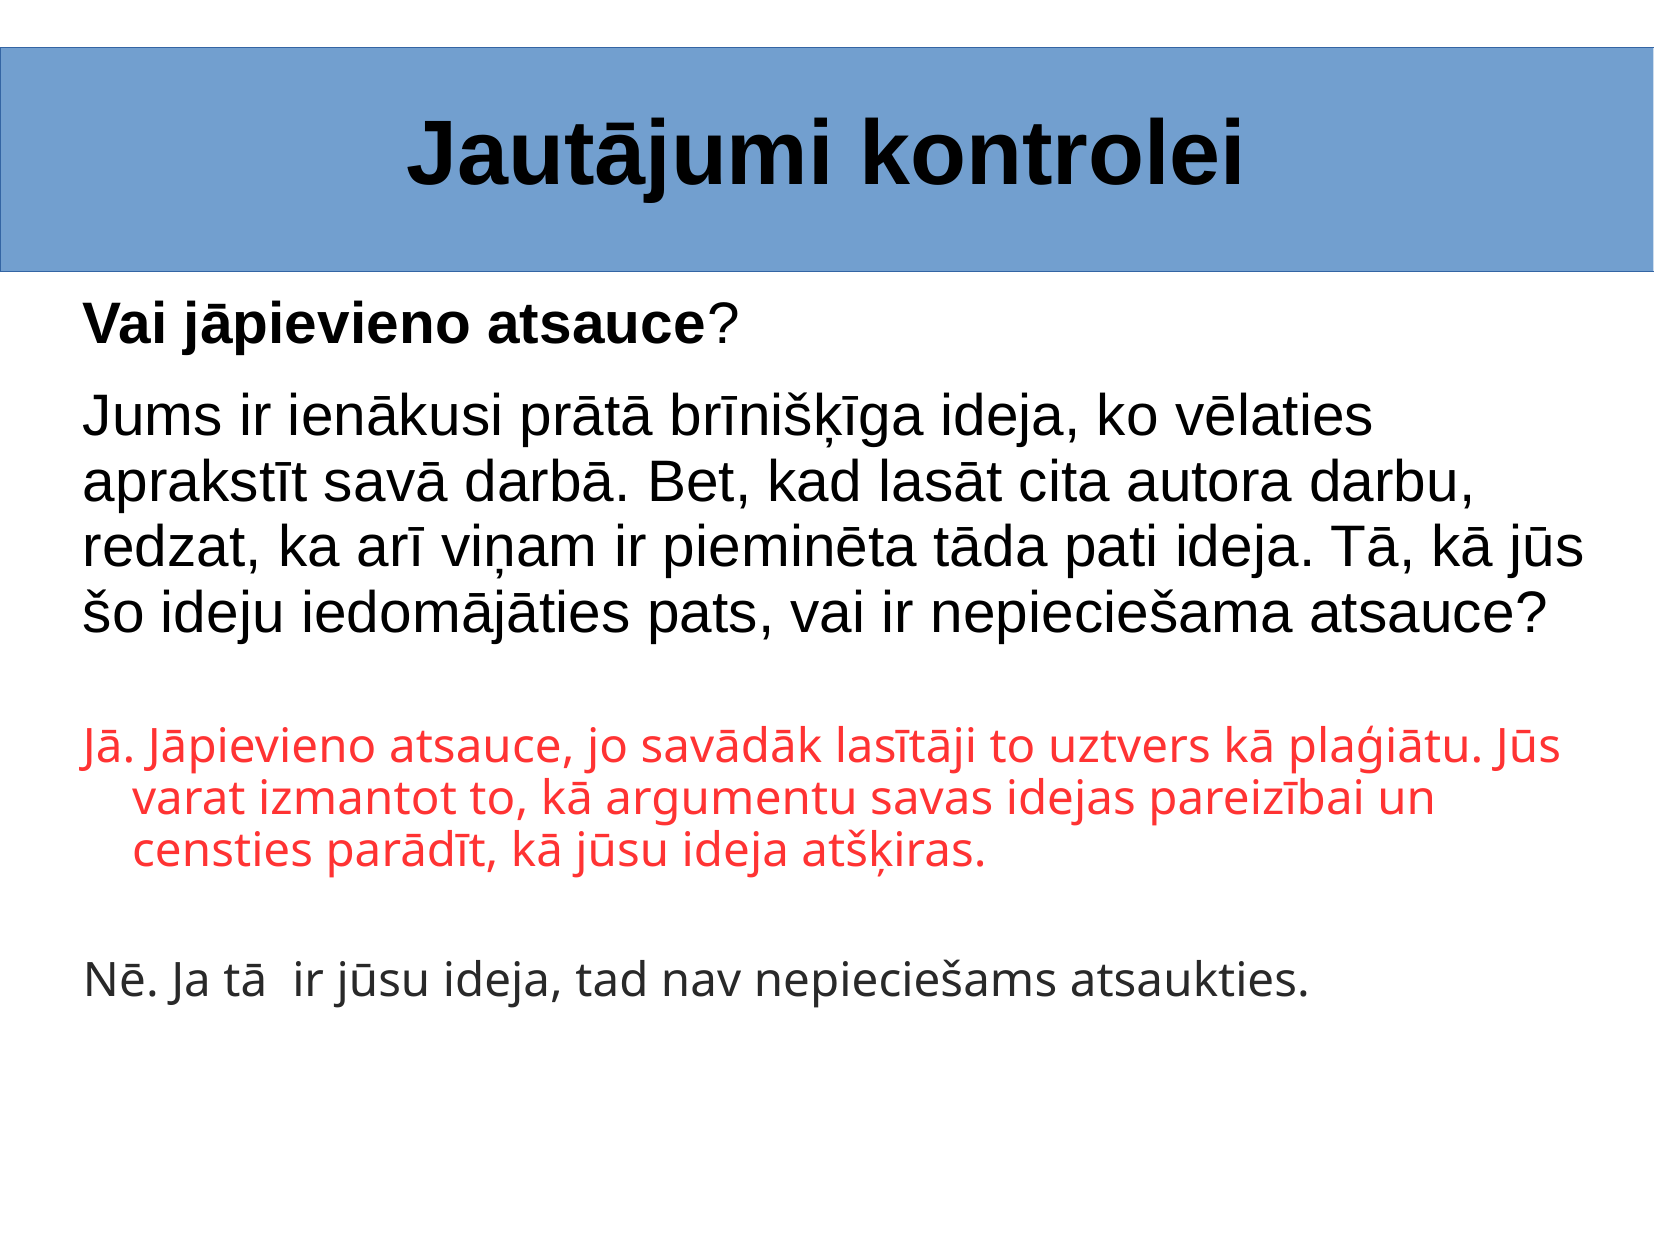

# Jautājumi kontrolei
Vai jāpievieno atsauce?
Jums ir ienākusi prātā brīnišķīga ideja, ko vēlaties aprakstīt savā darbā. Bet, kad lasāt cita autora darbu, redzat, ka arī viņam ir pieminēta tāda pati ideja. Tā, kā jūs šo ideju iedomājāties pats, vai ir nepieciešama atsauce?
Jā. Jāpievieno atsauce, jo savādāk lasītāji to uztvers kā plaģiātu. Jūs varat izmantot to, kā argumentu savas idejas pareizībai un censties parādīt, kā jūsu ideja atšķiras.
Nē. Ja tā ir jūsu ideja, tad nav nepieciešams atsaukties.